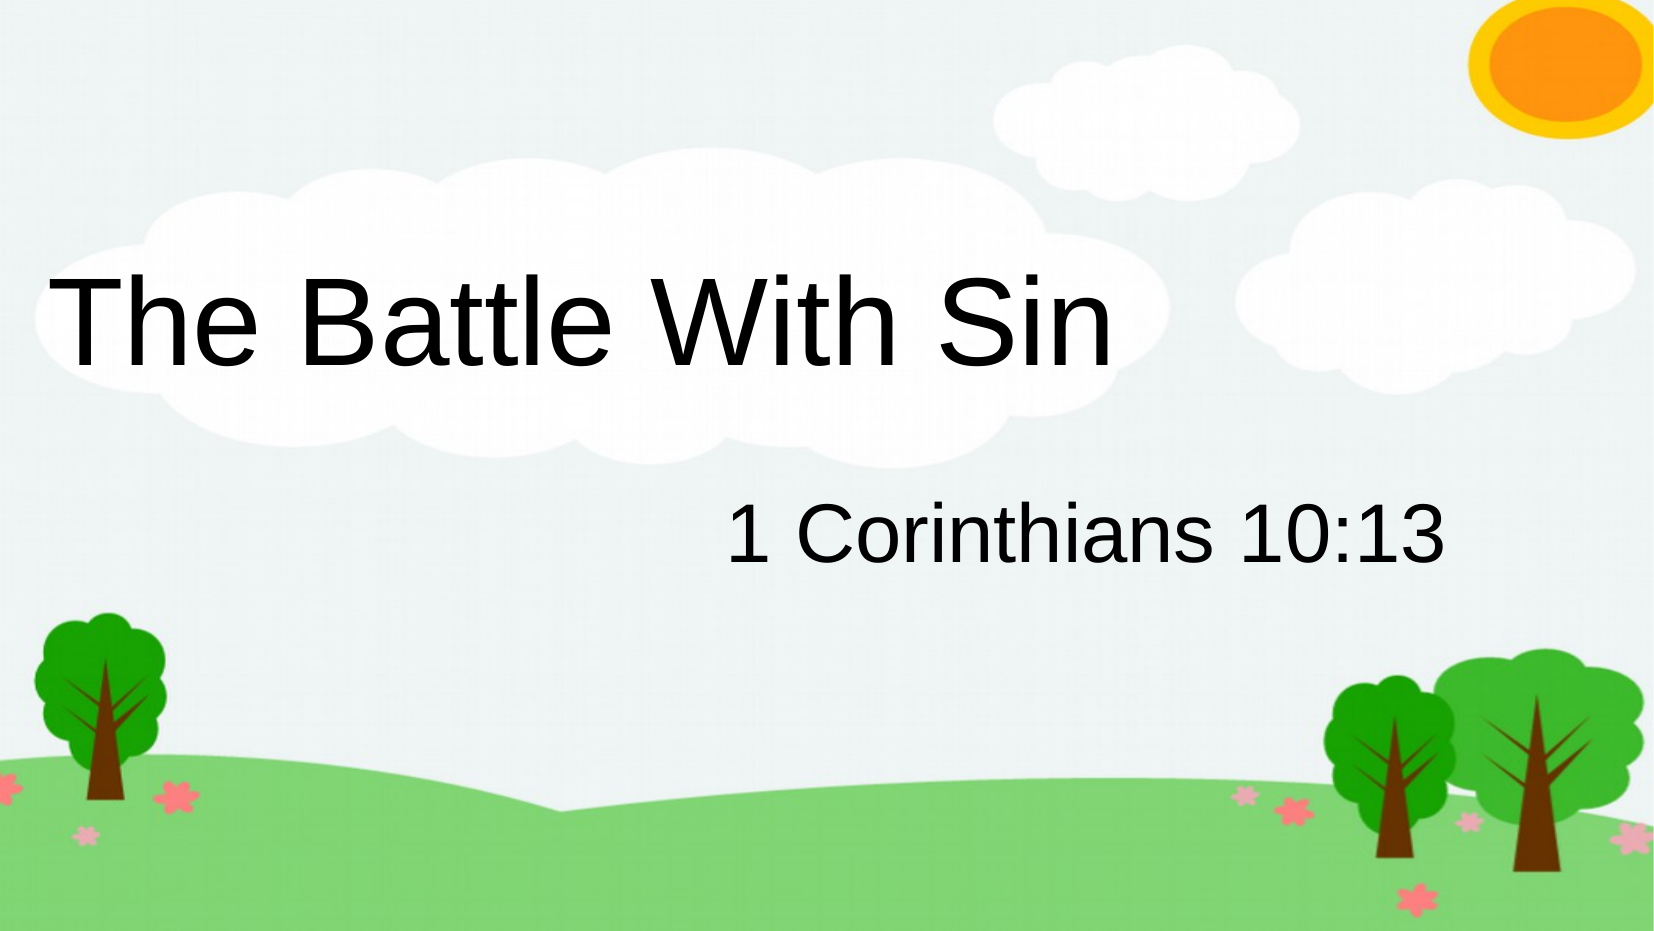

# The Battle With Sin
1 Corinthians 10:13